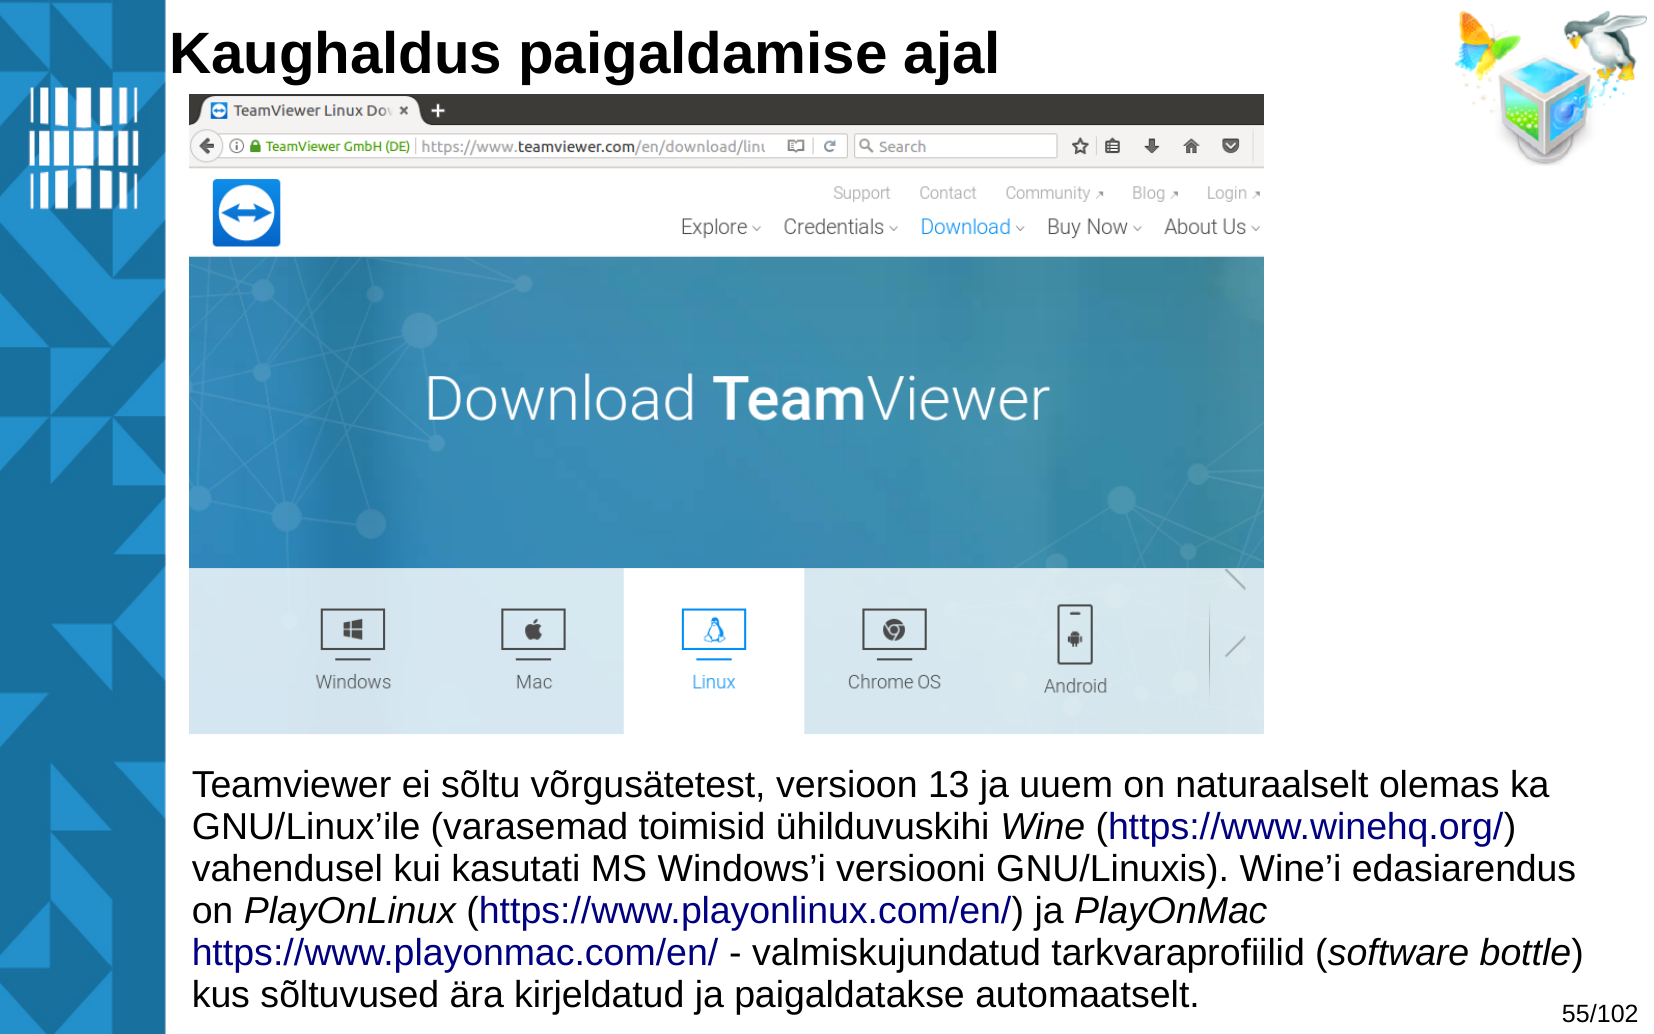

# Kaughaldus paigaldamise ajal
Teamviewer ei sõltu võrgusätetest, versioon 13 ja uuem on naturaalselt olemas ka GNU/Linux’ile (varasemad toimisid ühilduvuskihi Wine (https://www.winehq.org/) vahendusel kui kasutati MS Windows’i versiooni GNU/Linuxis). Wine’i edasiarendus on PlayOnLinux (https://www.playonlinux.com/en/) ja PlayOnMac https://www.playonmac.com/en/ - valmiskujundatud tarkvaraprofiilid (software bottle) kus sõltuvused ära kirjeldatud ja paigaldatakse automaatselt.